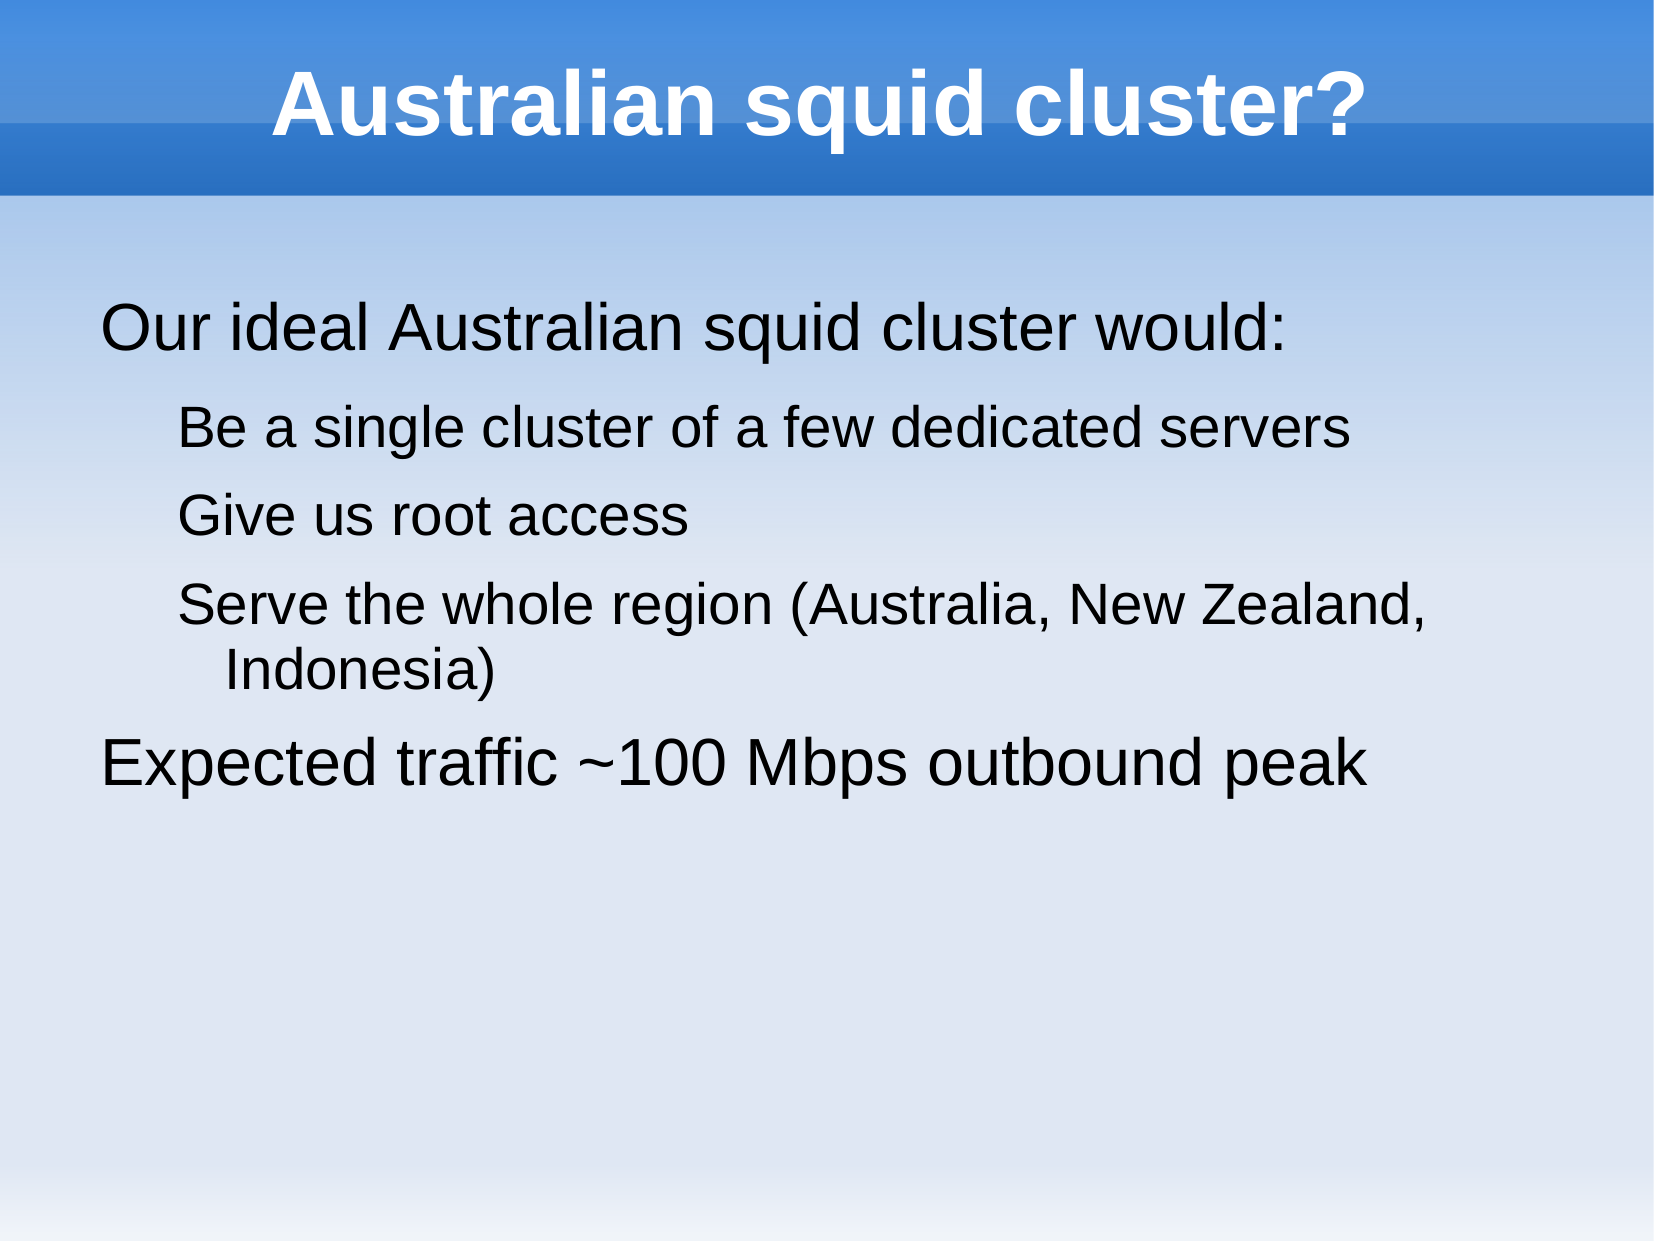

# Australian squid cluster?
Our ideal Australian squid cluster would:
Be a single cluster of a few dedicated servers
Give us root access
Serve the whole region (Australia, New Zealand, Indonesia)
Expected traffic ~100 Mbps outbound peak